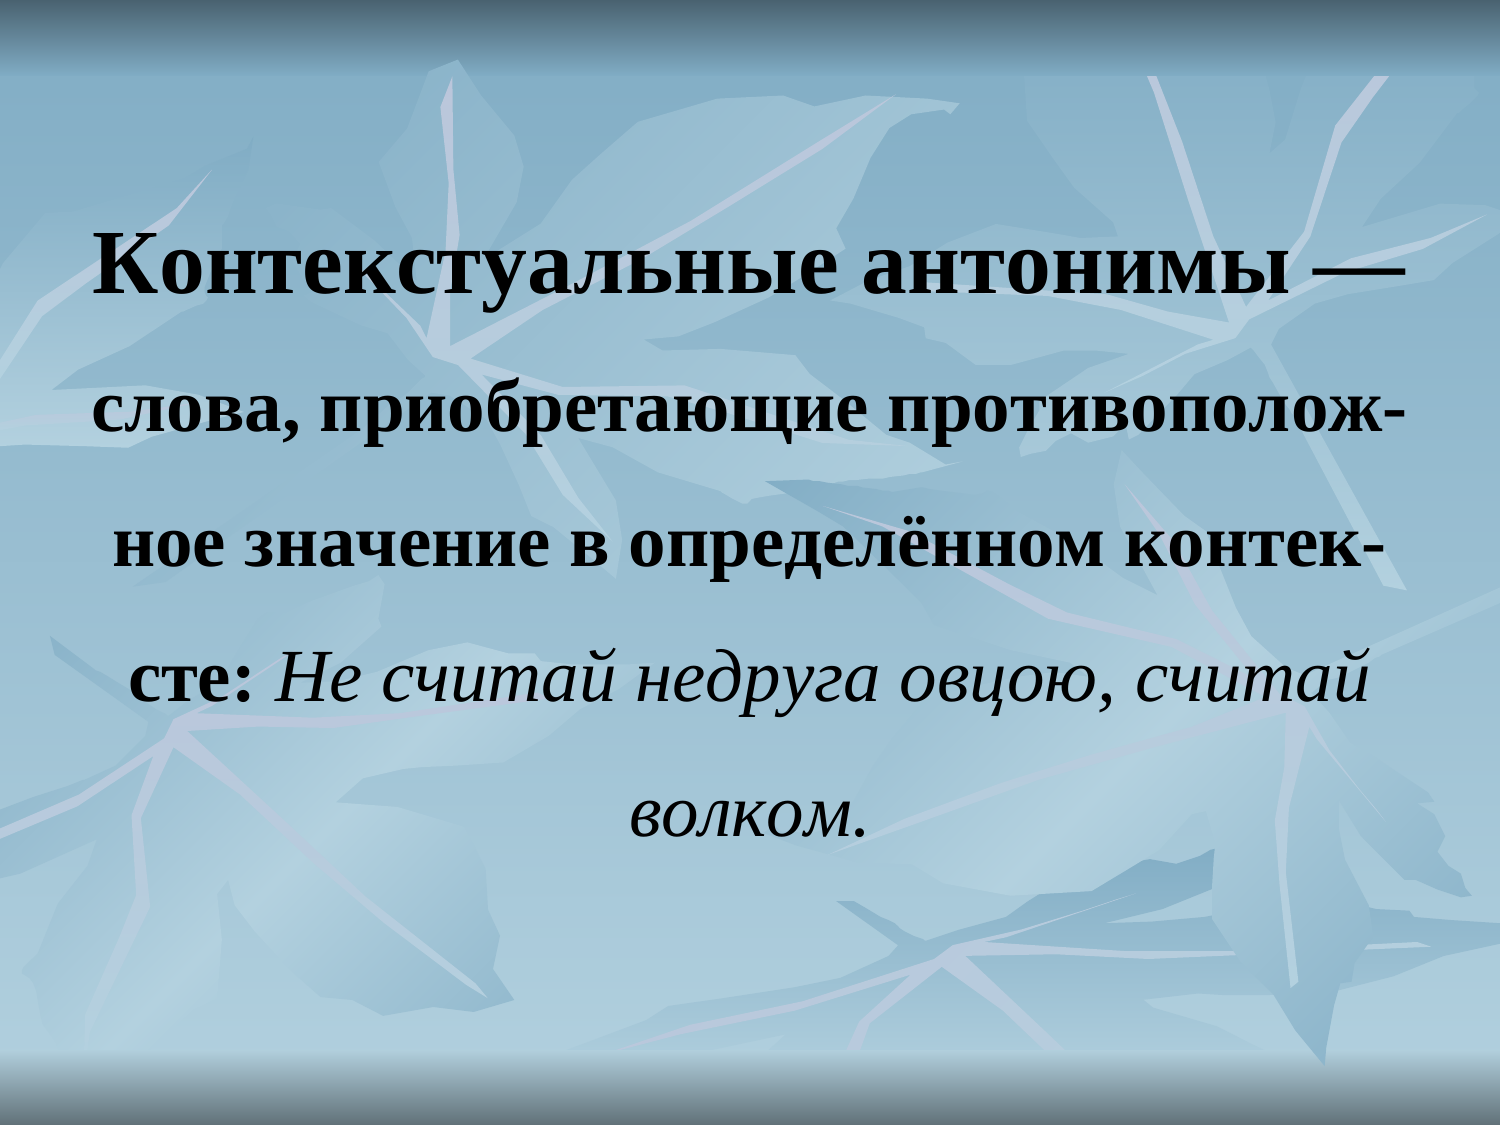

# Контекстуальные антонимы — слова, приобретающие противополож-ное значение в определённом контек-сте: Не считай недруга овцою, считай волком.